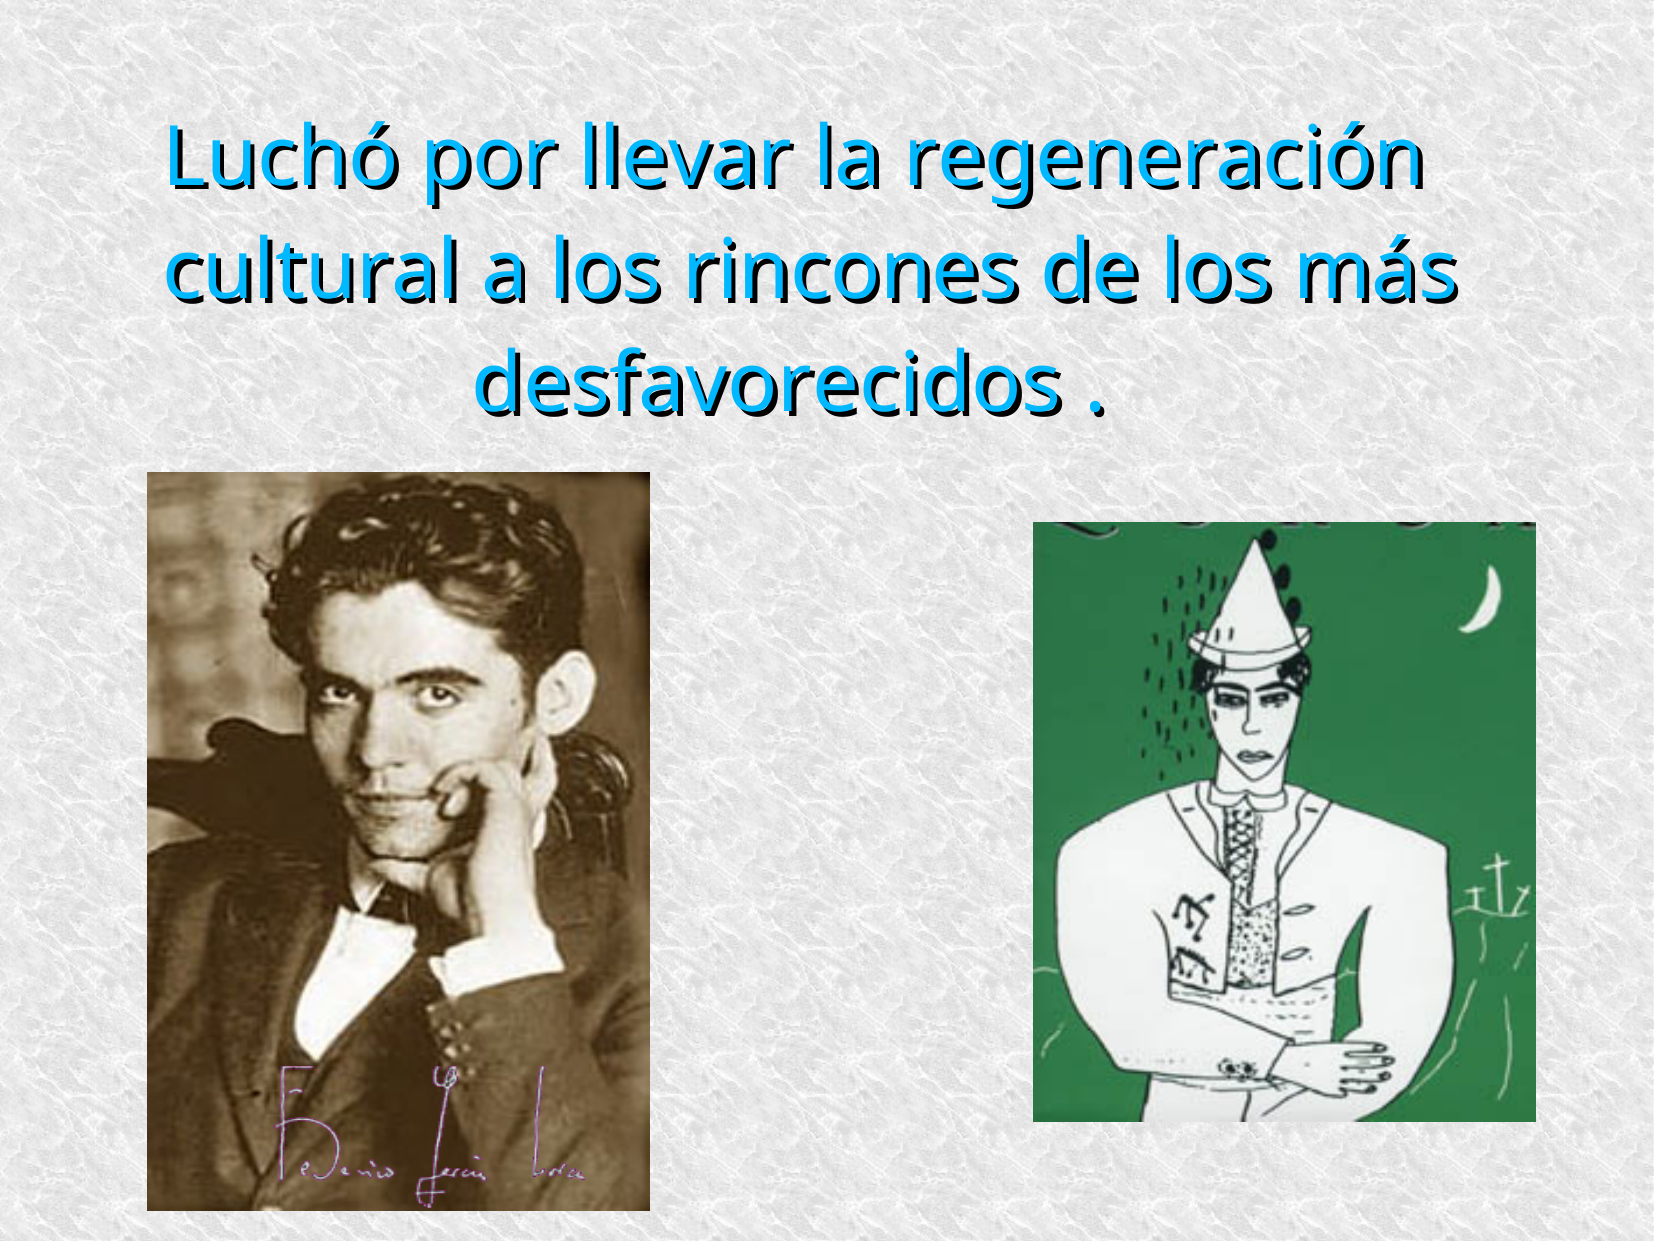

Luchó por llevar la regeneración
cultural a los rincones de los más
desfavorecidos .